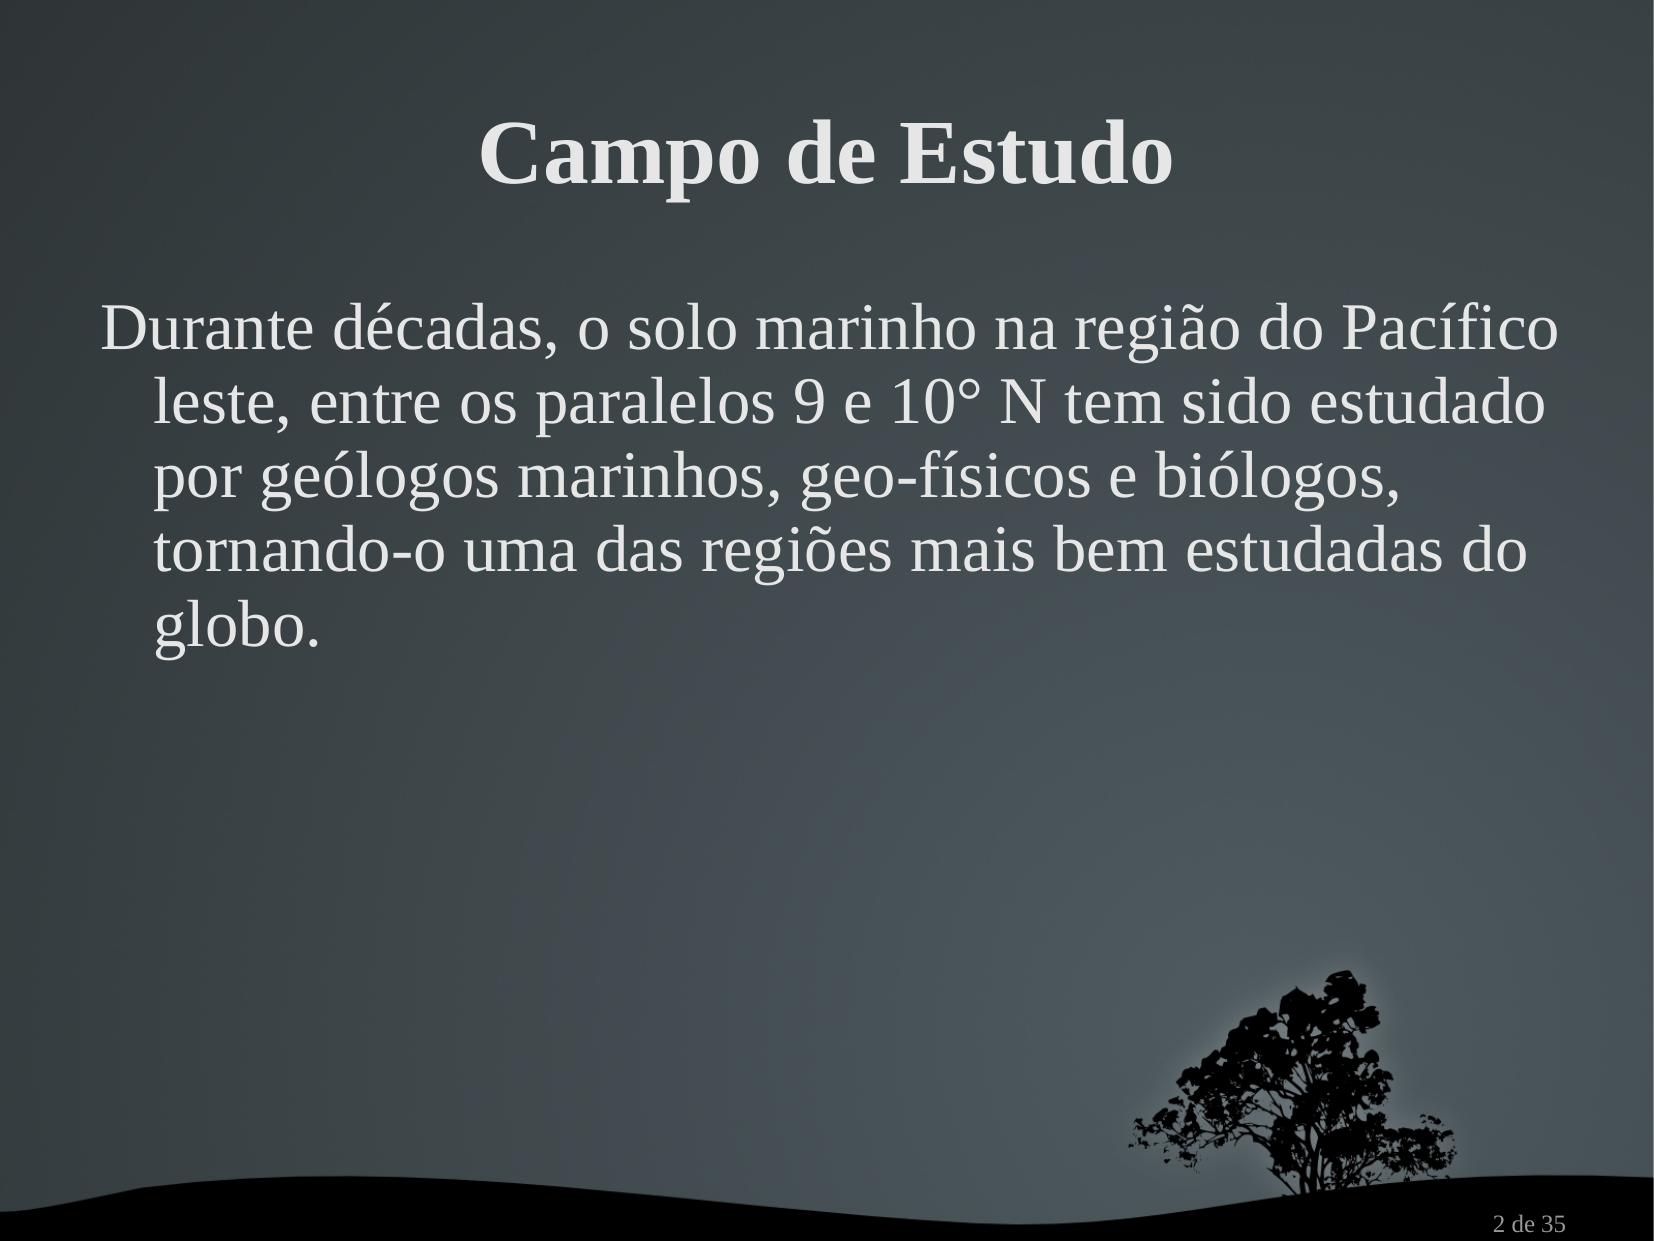

# Campo de Estudo
Durante décadas, o solo marinho na região do Pacífico leste, entre os paralelos 9 e 10° N tem sido estudado por geólogos marinhos, geo-físicos e biólogos, tornando-o uma das regiões mais bem estudadas do globo.
2